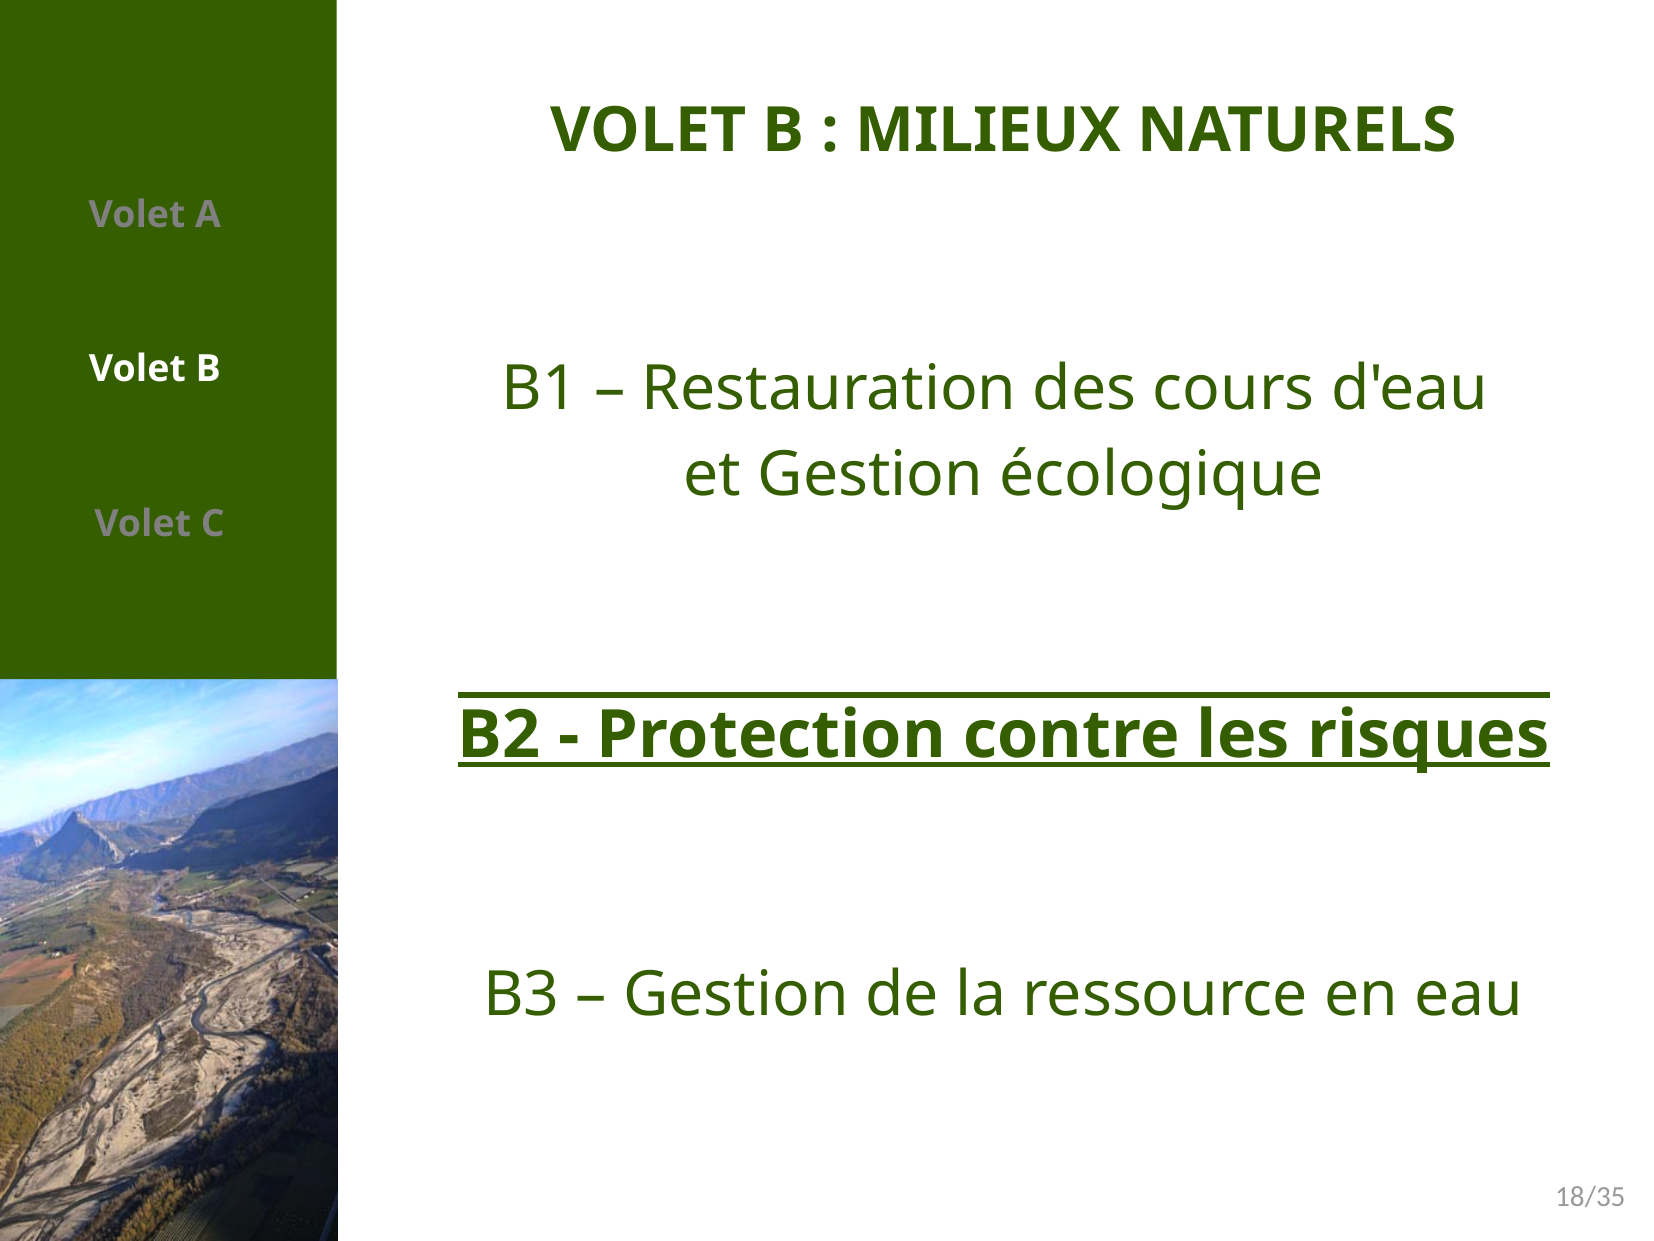

VOLET B : MILIEUX NATURELS
B1 – Restauration des cours d'eau
et Gestion écologique
B2 - Protection contre les risques
B3 – Gestion de la ressource en eau
Volet A
Volet B
 Volet C